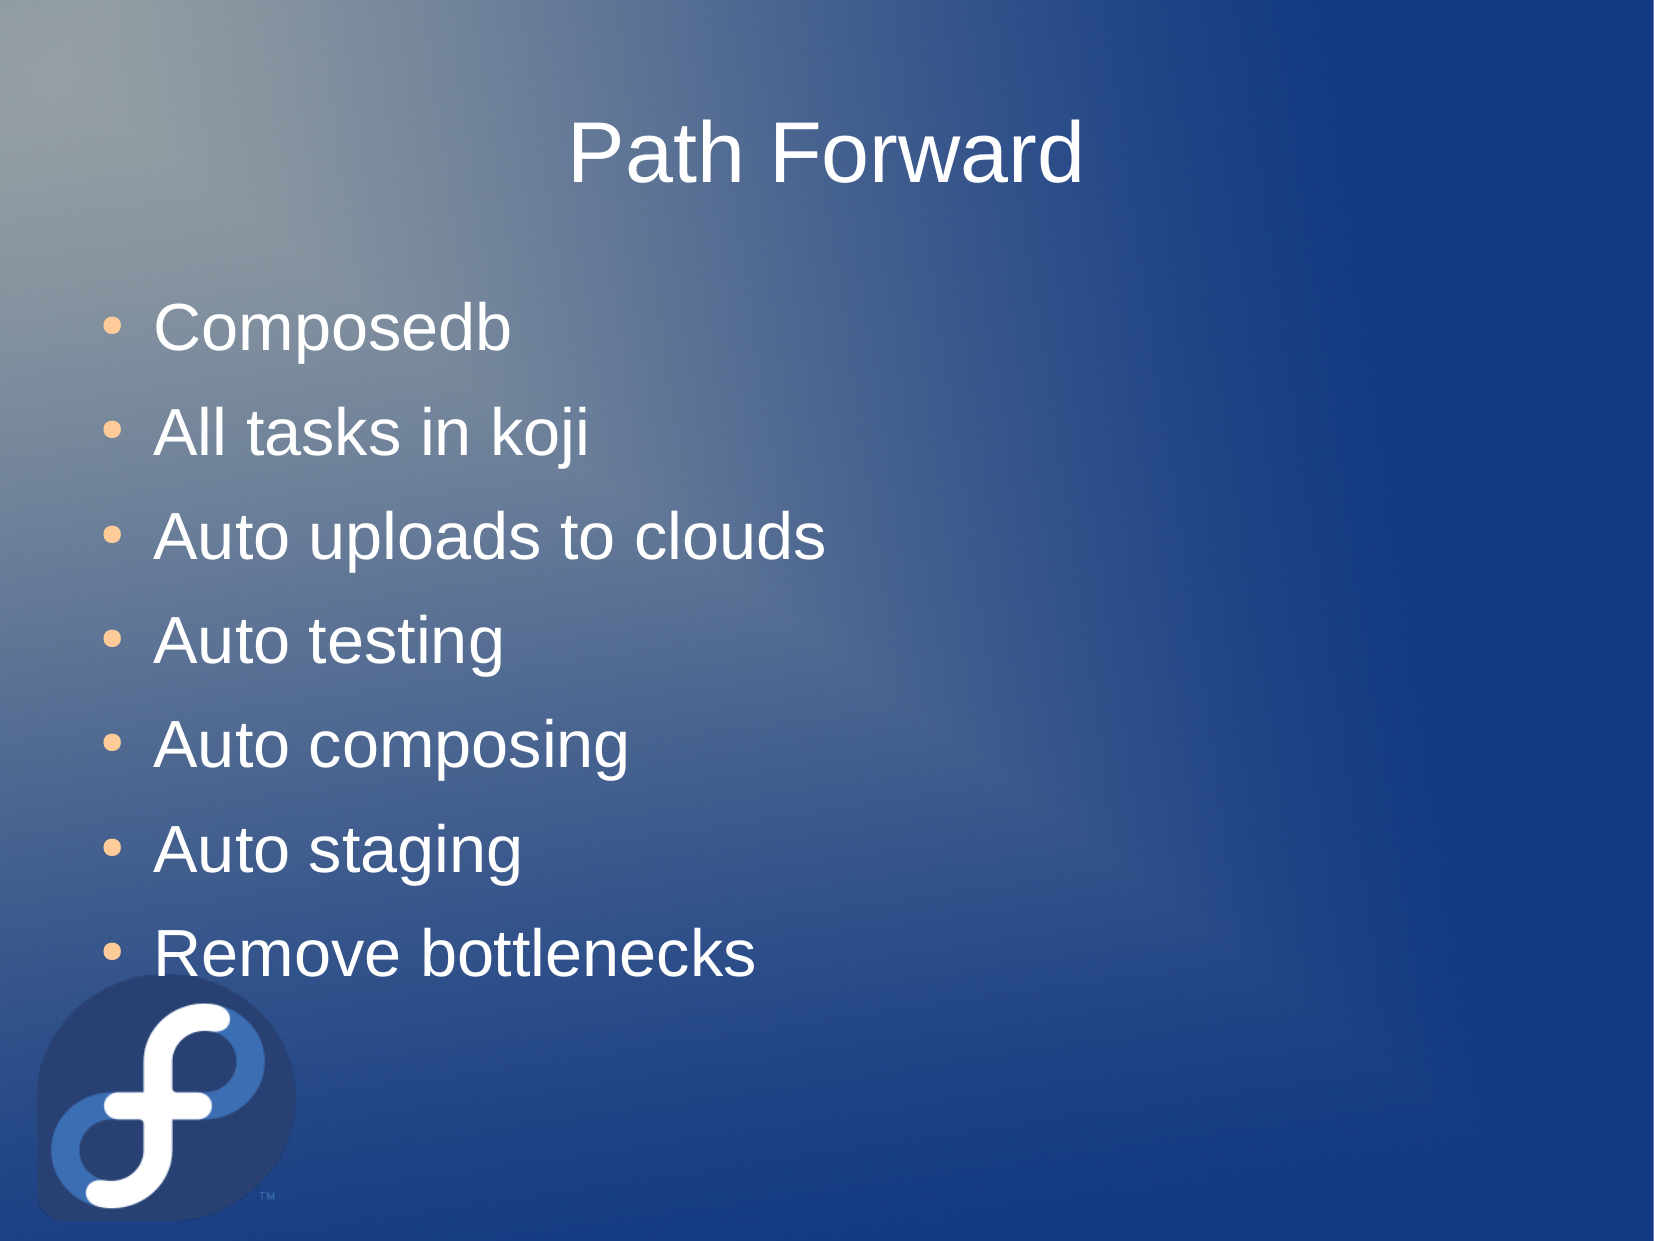

# Path Forward
Composedb
All tasks in koji
Auto uploads to clouds
Auto testing
Auto composing
Auto staging
Remove bottlenecks